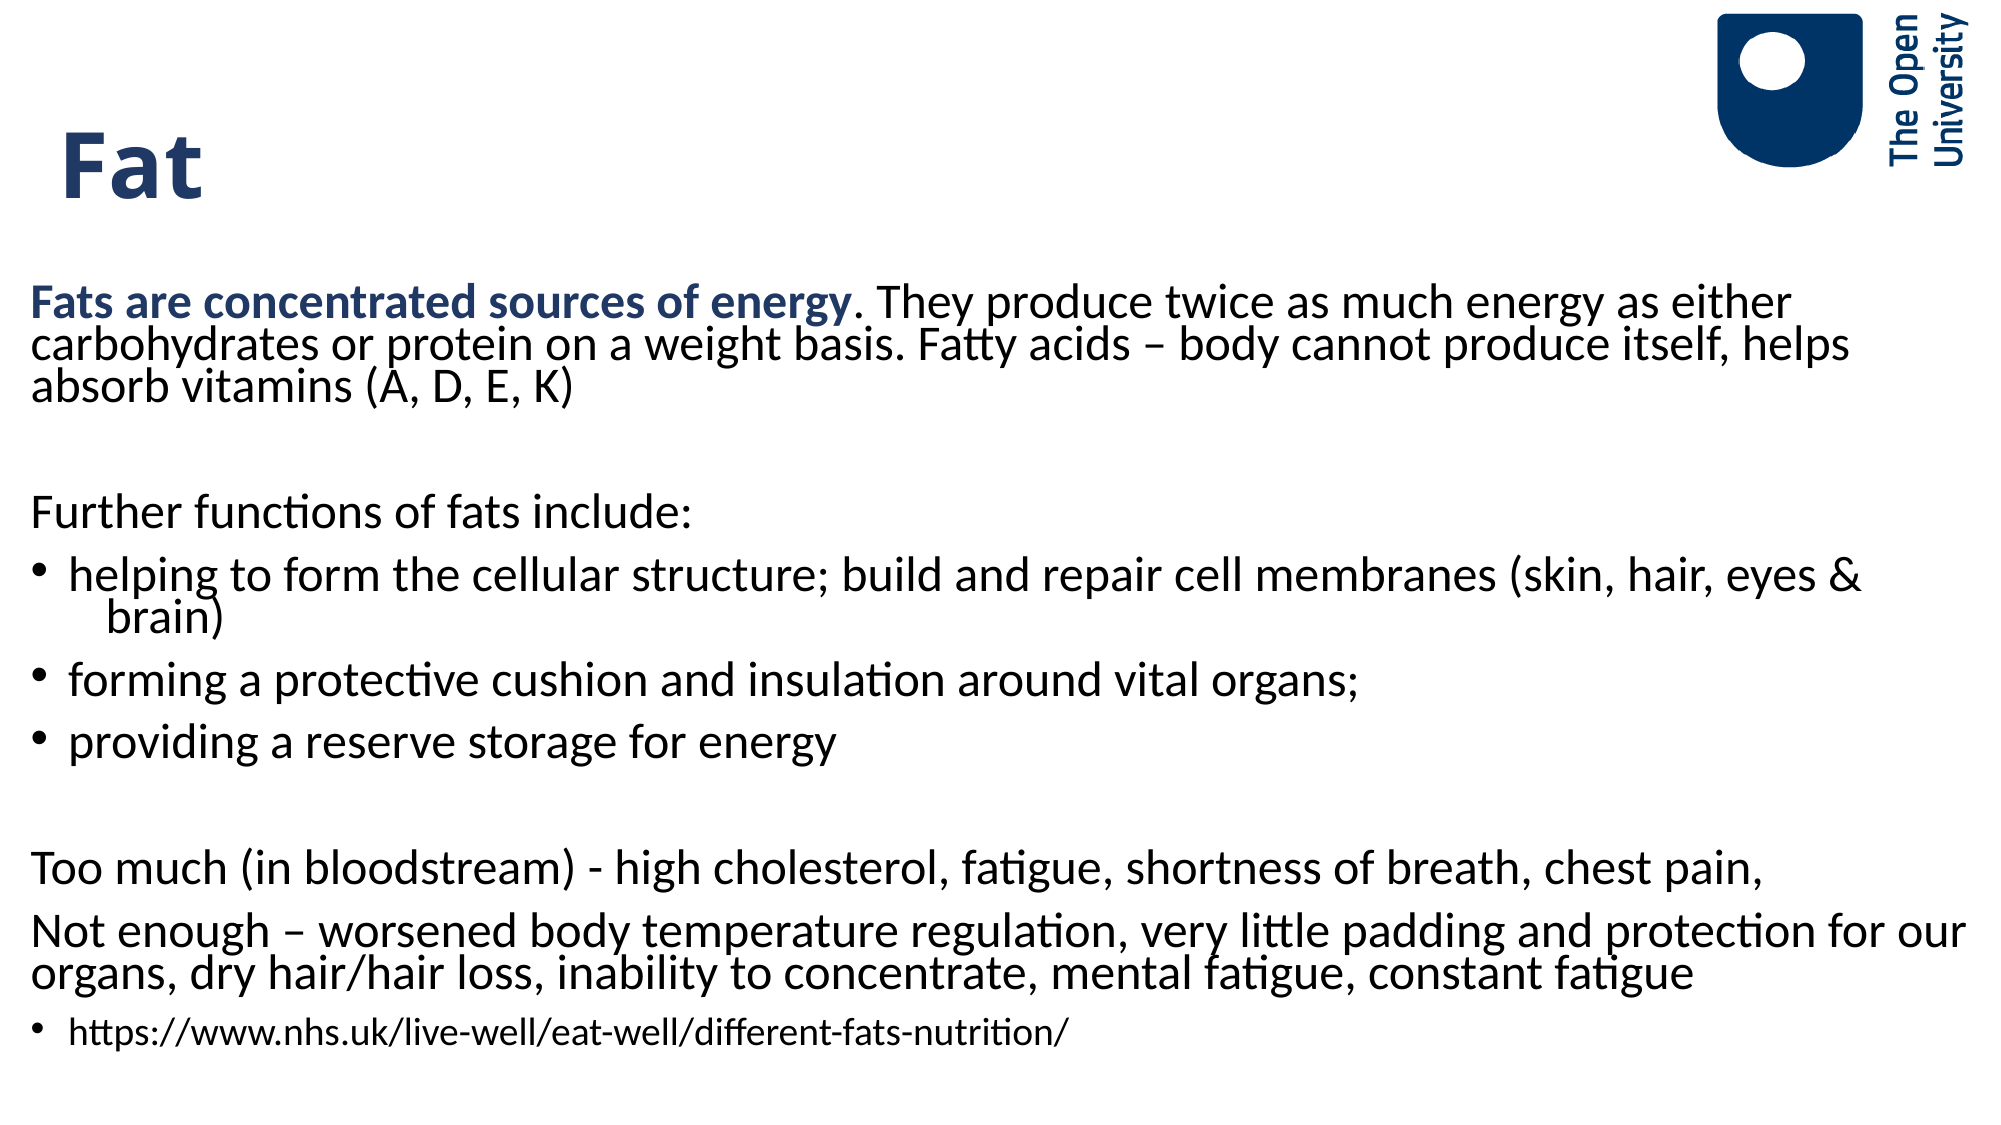

# Fat
Fats are concentrated sources of energy. They produce twice as much energy as either carbohydrates or protein on a weight basis. Fatty acids – body cannot produce itself, helps absorb vitamins (A, D, E, K)
Further functions of fats include:
helping to form the cellular structure; build and repair cell membranes (skin, hair, eyes & brain)
forming a protective cushion and insulation around vital organs;
providing a reserve storage for energy
Too much (in bloodstream) - high cholesterol, fatigue, shortness of breath, chest pain,
Not enough – worsened body temperature regulation, very little padding and protection for our organs, dry hair/hair loss, inability to concentrate, mental fatigue, constant fatigue
https://www.nhs.uk/live-well/eat-well/different-fats-nutrition/